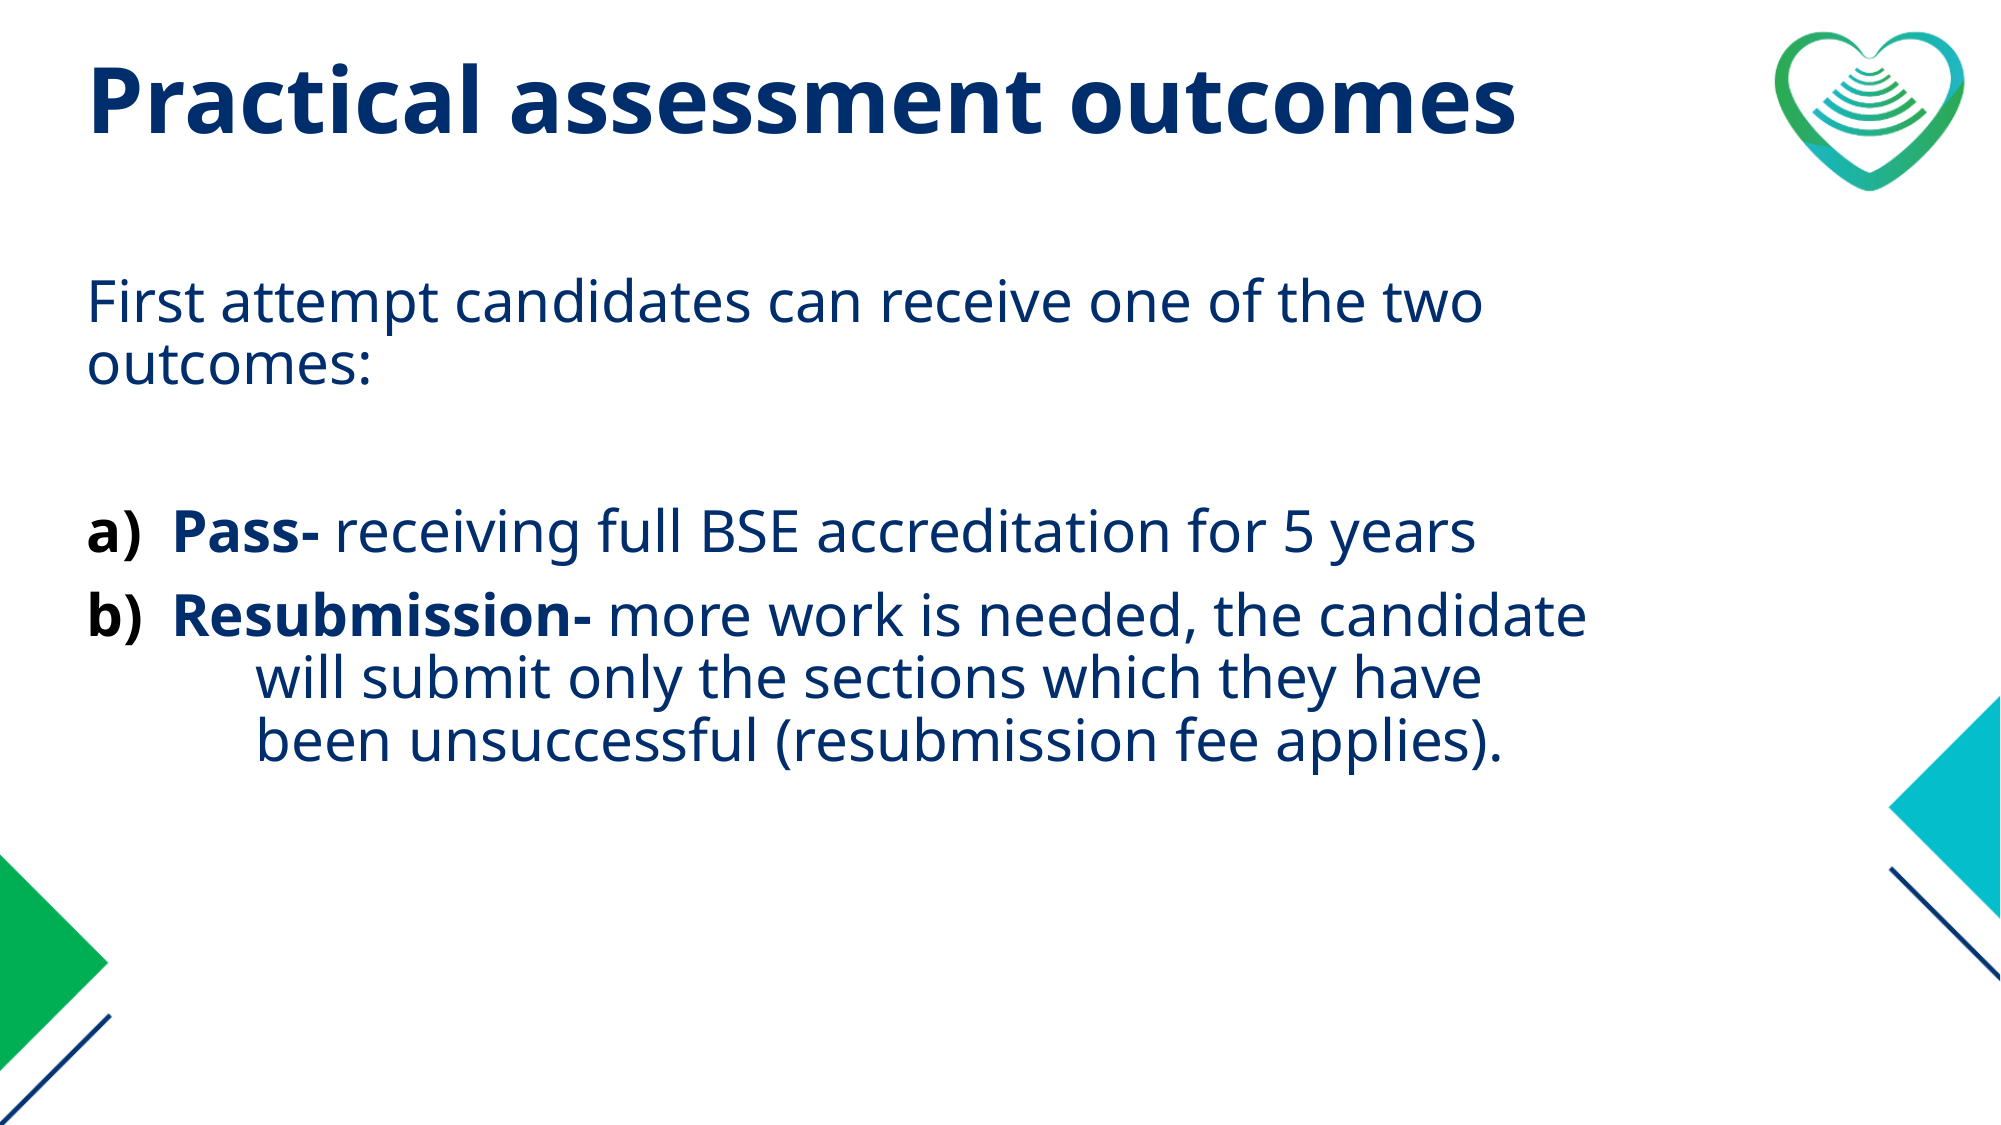

# Practical assessment outcomes
First attempt candidates can receive one of the two outcomes:
Pass- receiving full BSE accreditation for 5 years
Resubmission- more work is needed, the candidate will submit only the sections which they have been unsuccessful (resubmission fee applies).